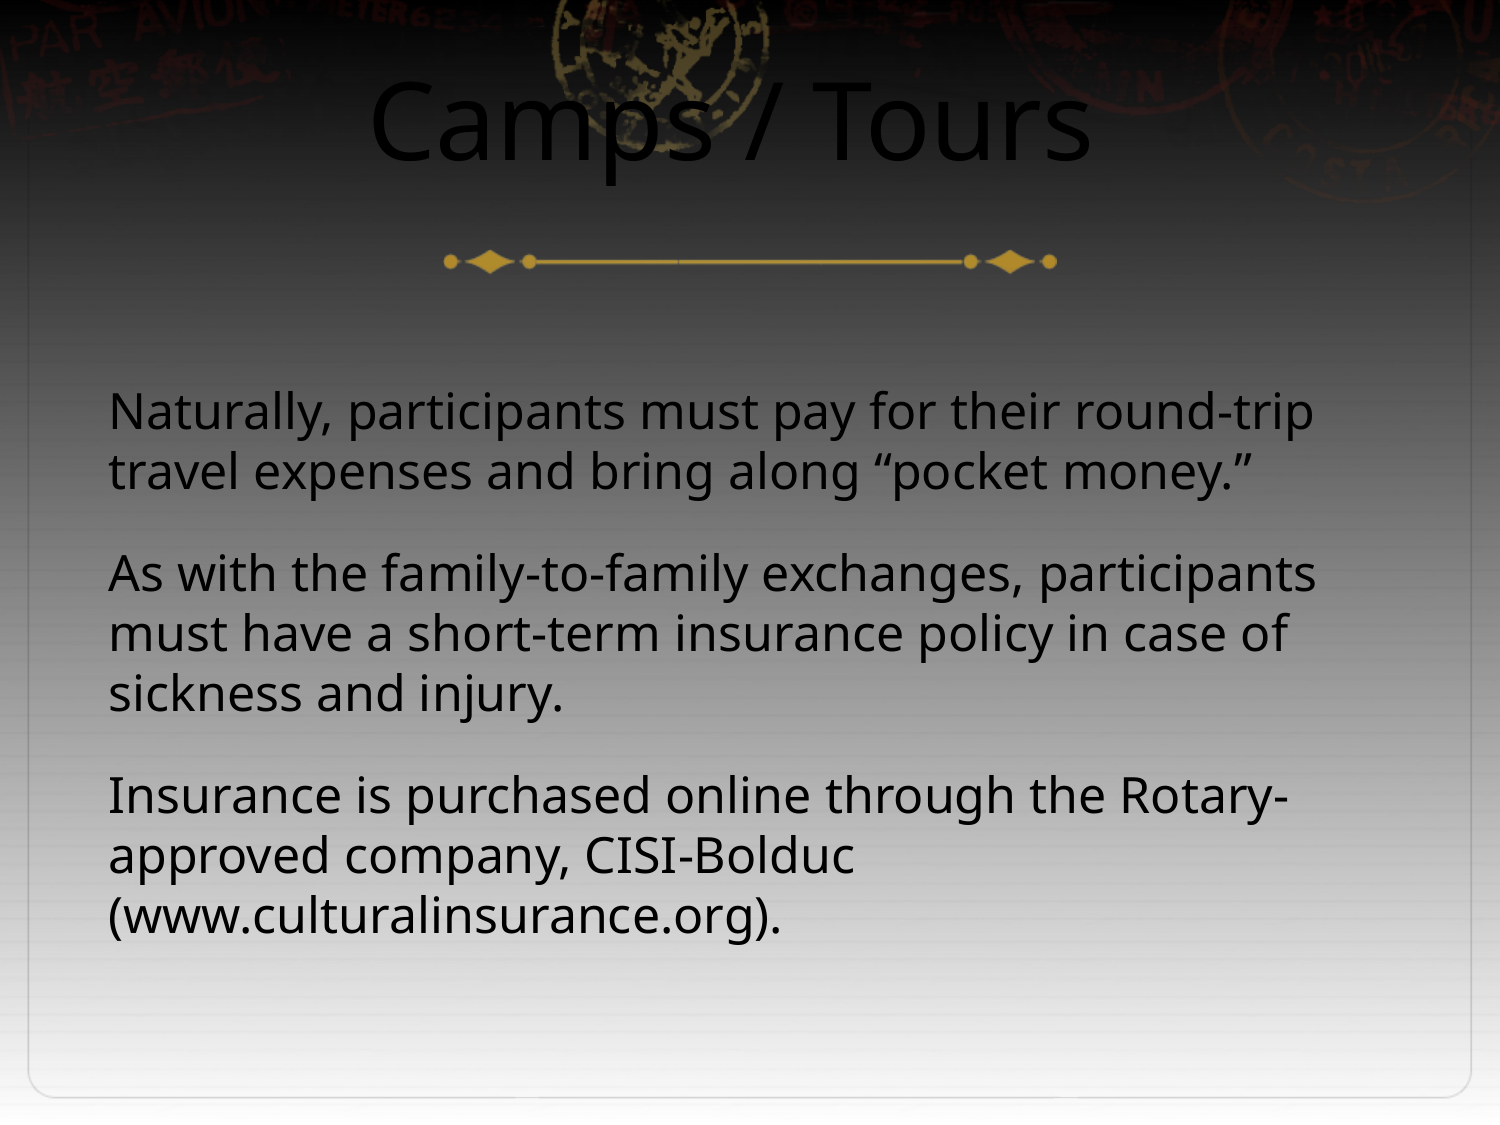

# Camps / Tours
Naturally, participants must pay for their round-trip travel expenses and bring along “pocket money.”
As with the family-to-family exchanges, participants must have a short-term insurance policy in case of sickness and injury.
Insurance is purchased online through the Rotary-approved company, CISI-Bolduc (www.culturalinsurance.org).